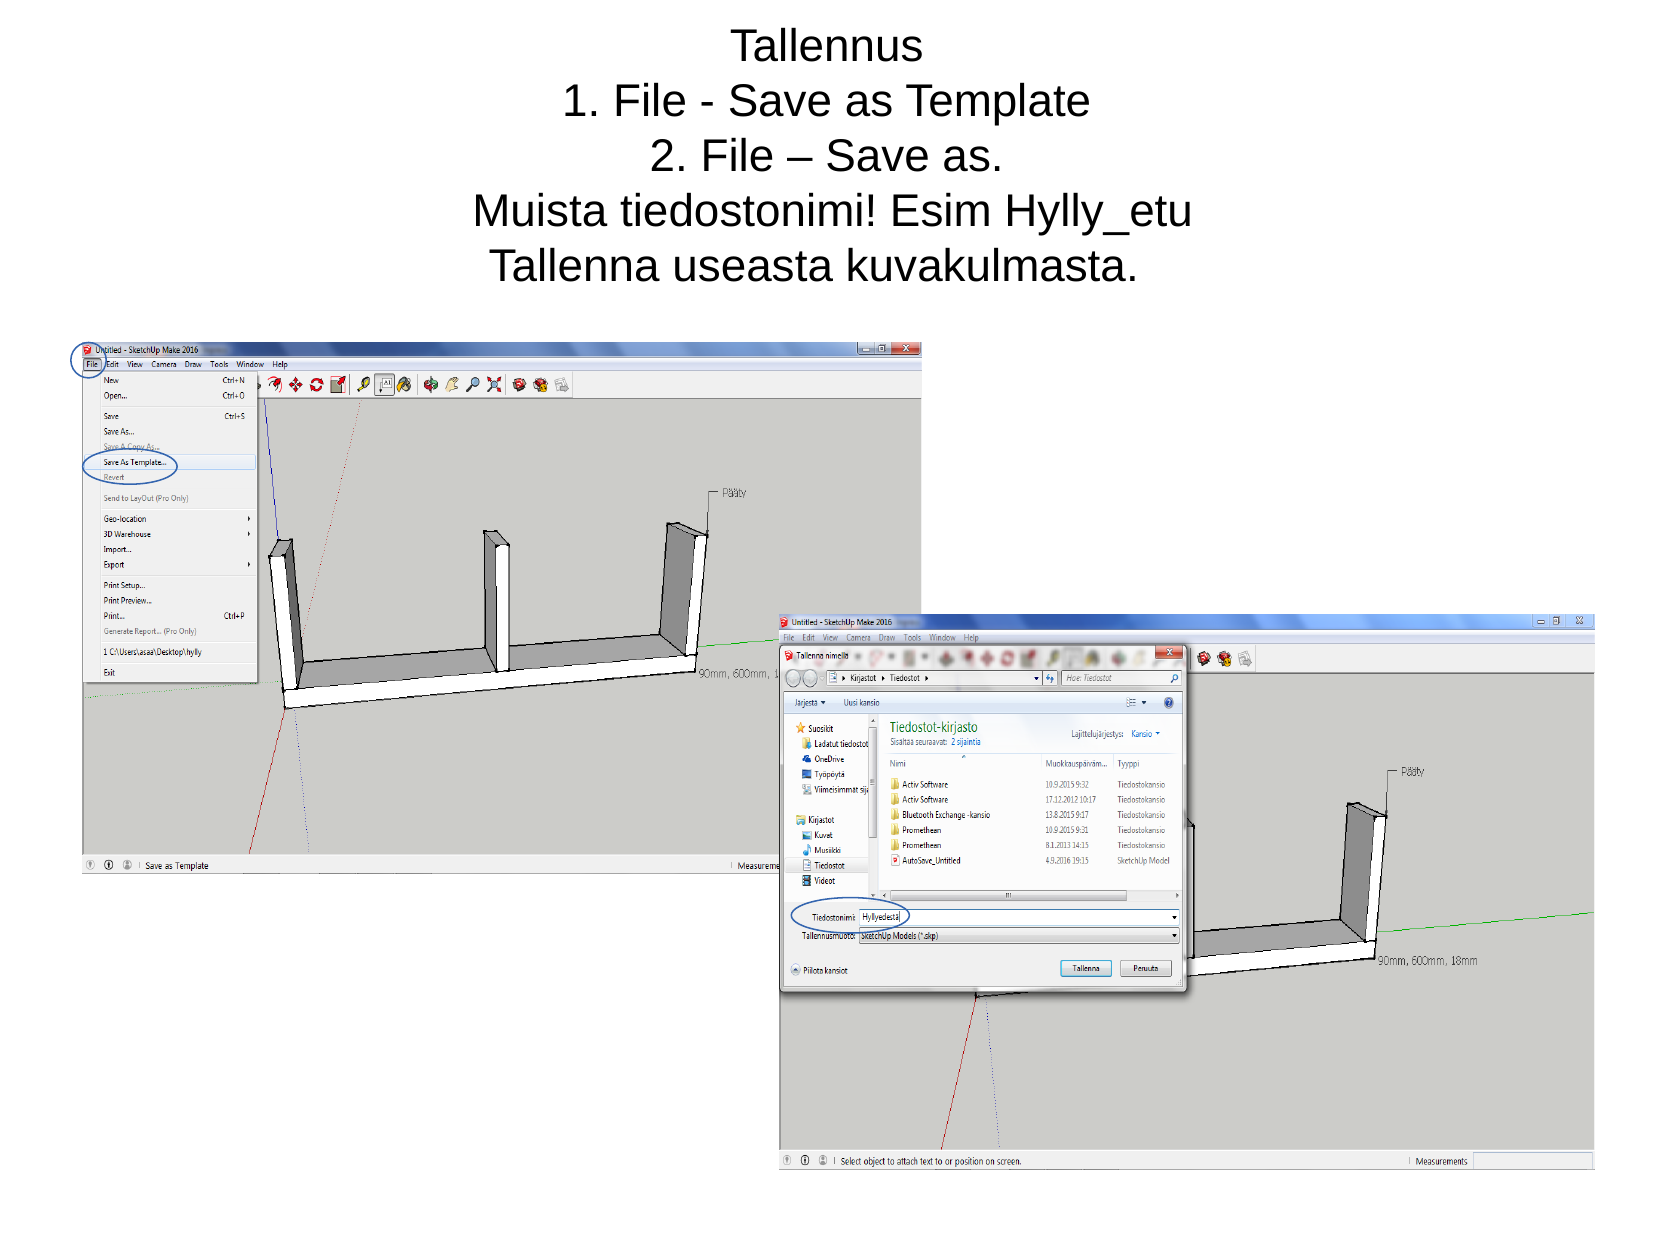

Tallennus
1. File - Save as Template
2. File – Save as.
 Muista tiedostonimi! Esim Hylly_etu
Tallenna useasta kuvakulmasta.